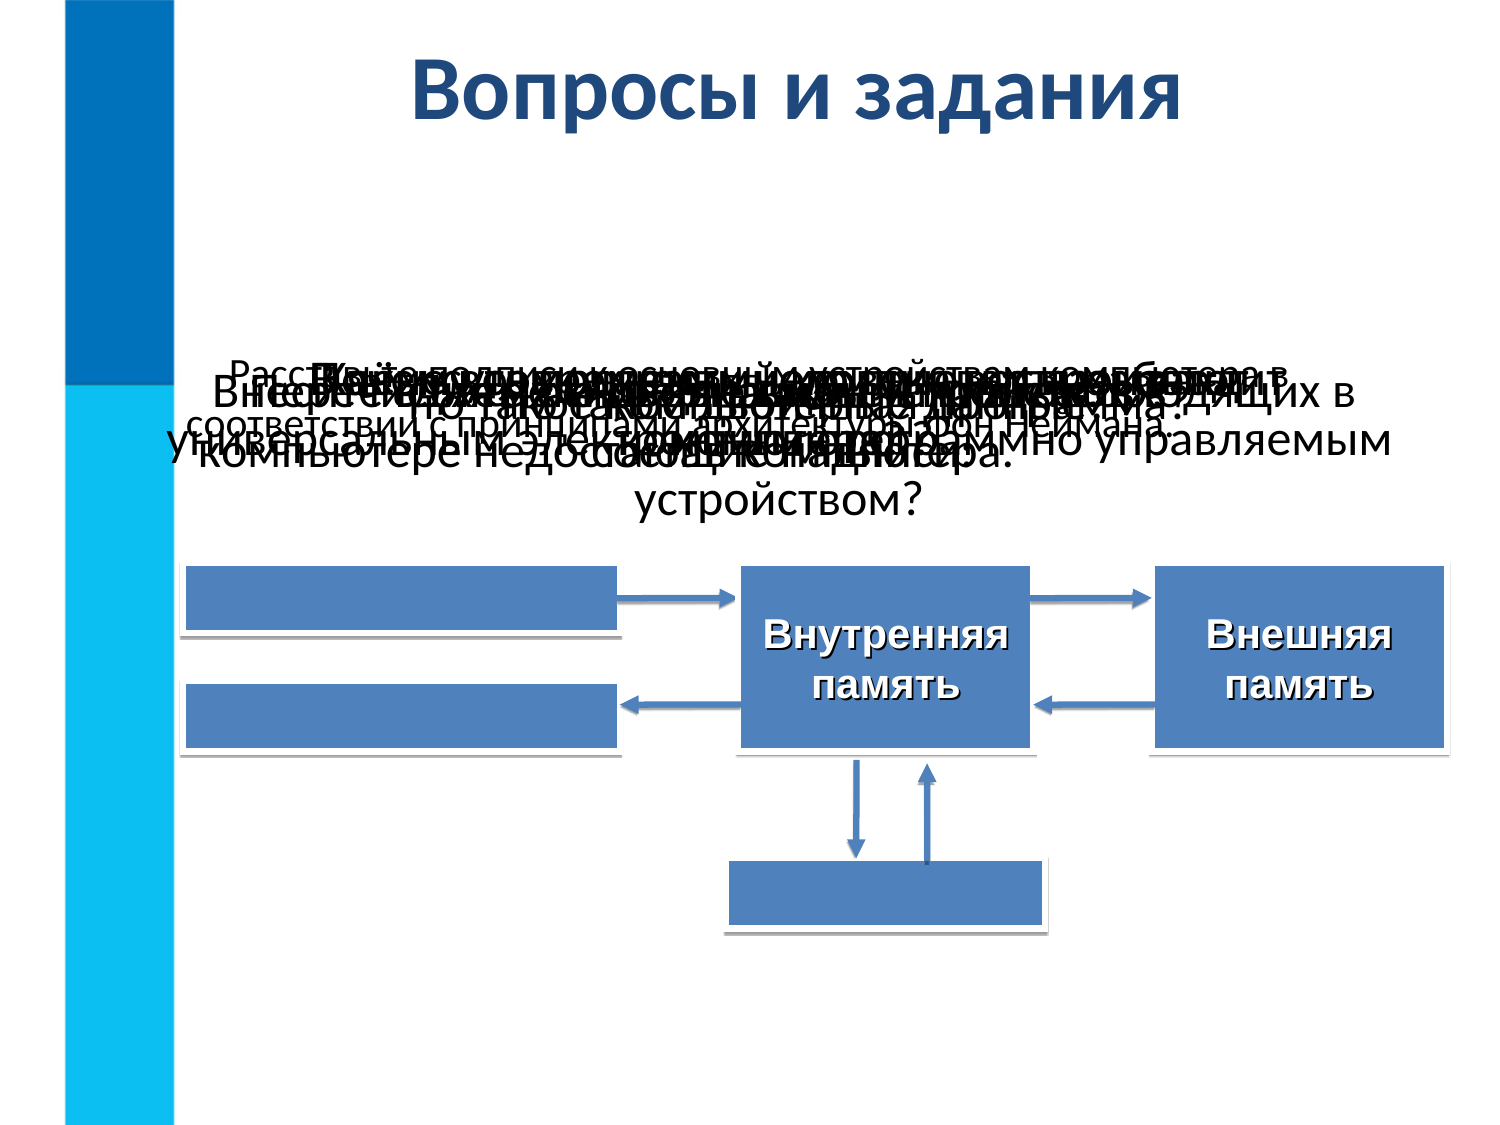

Вопросы и задания
 В чём суть программного принципа работы компьютера?
Почему современный компьютер называют универсальным электронным программно управляемым устройством?
Какие возможности человека воспроизводит компьютер?
Расставьте подписи к основным устройствам компьютера в соответствии с принципами архитектуры фон Неймана.
Для чего предназначен процессор?
Перечислите основные виды устройств, входящих в состав компьютера.
Внесите в схему информационных потоков в компьютере недостающие надписи:
Что такое компьютерная программа?
Что такое двоичные данные?
Внутренняя
память
Внешняя
память